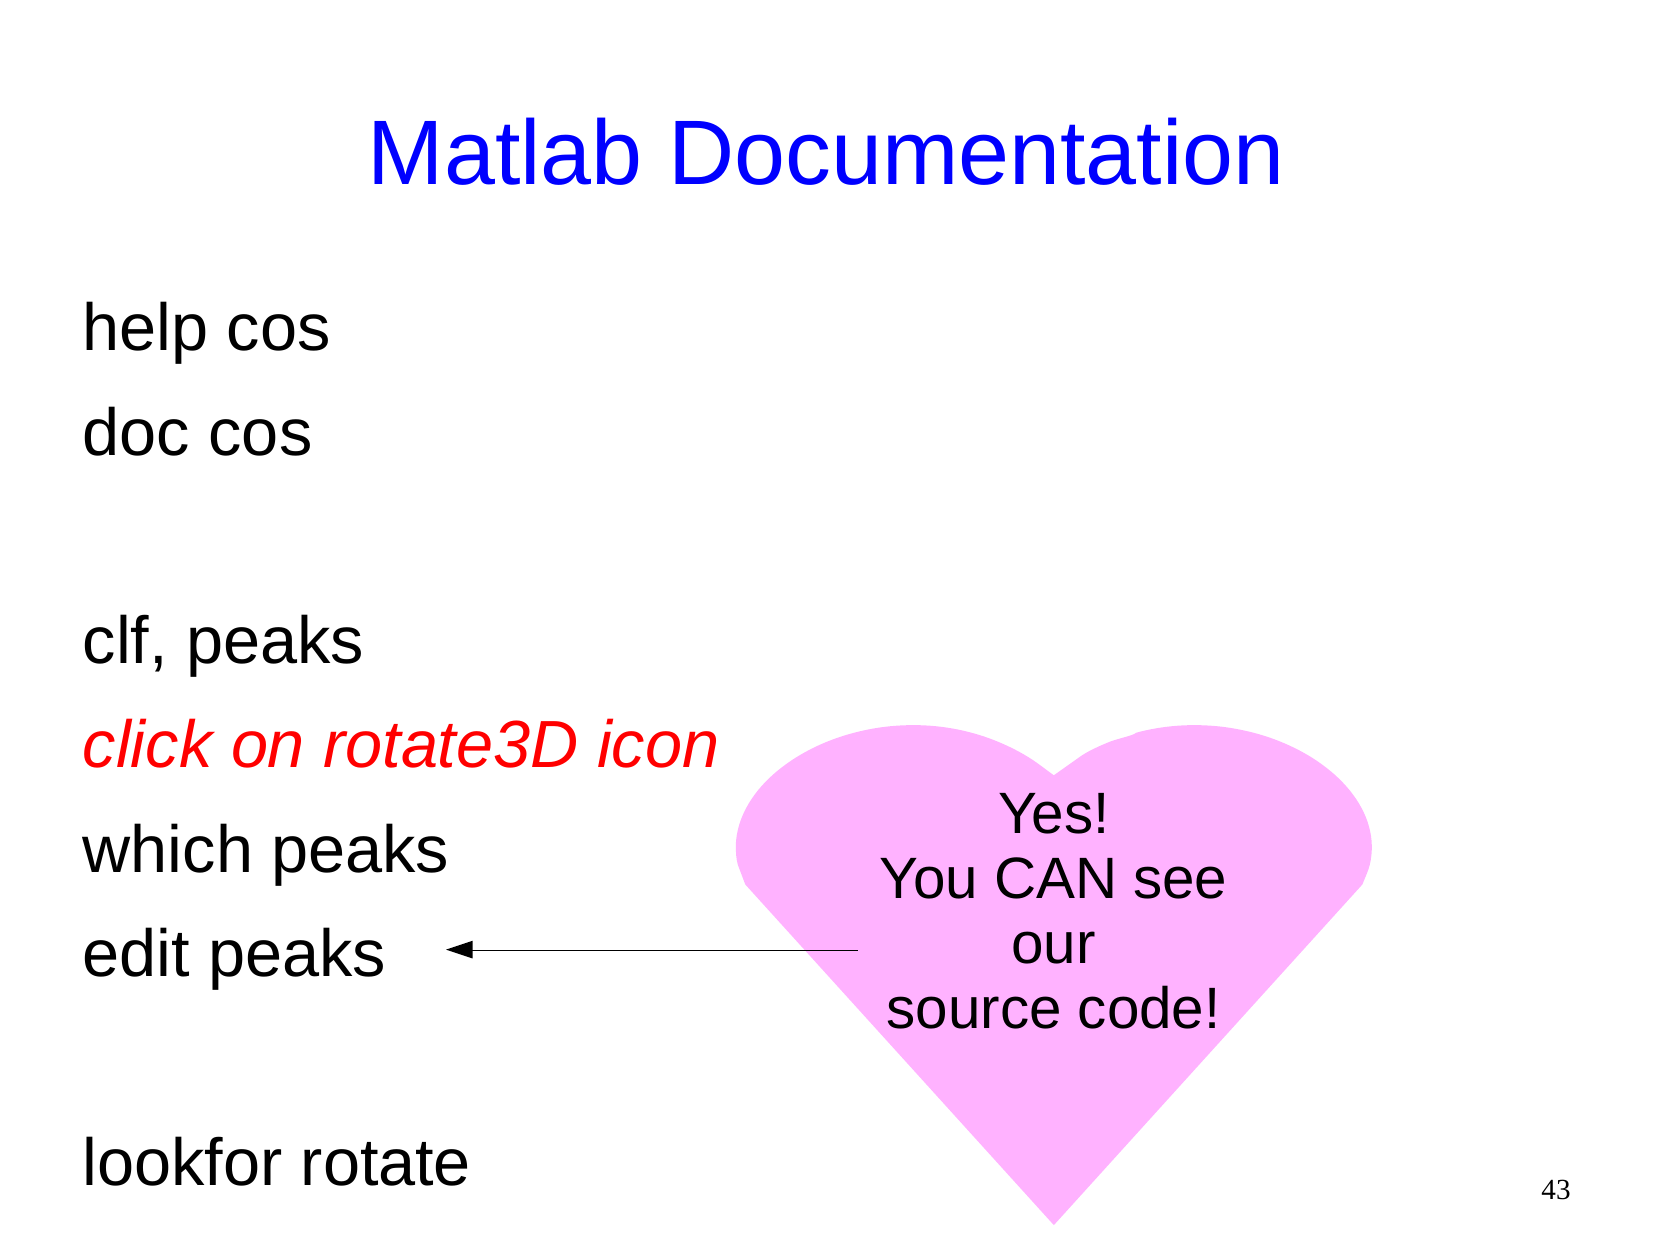

# Matlab Documentation
help cos
doc cos
clf, peaks
click on rotate3D icon
which peaks
edit peaks
lookfor rotate
Yes!
You CAN see
our
source code!
43